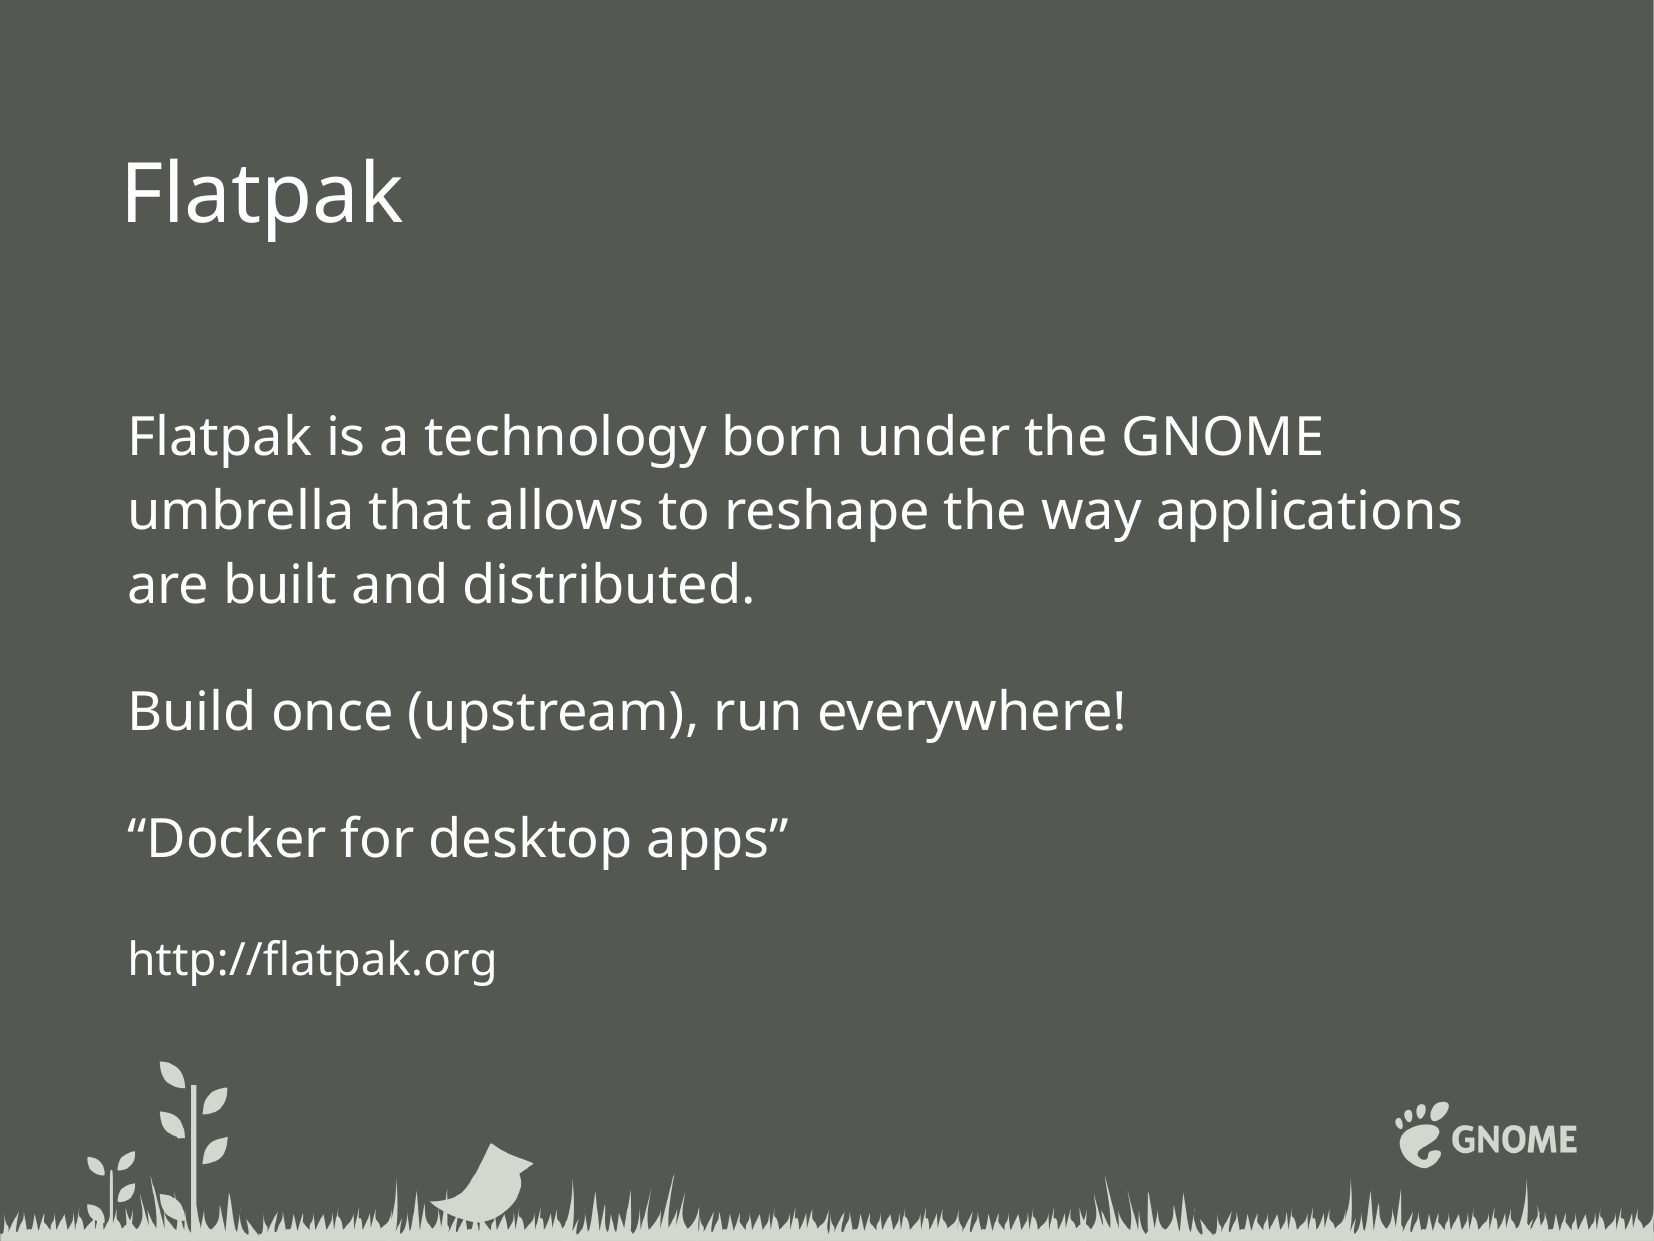

# Flatpak
Flatpak is a technology born under the GNOME umbrella that allows to reshape the way applications are built and distributed.
Build once (upstream), run everywhere!
“Docker for desktop apps”
http://flatpak.org